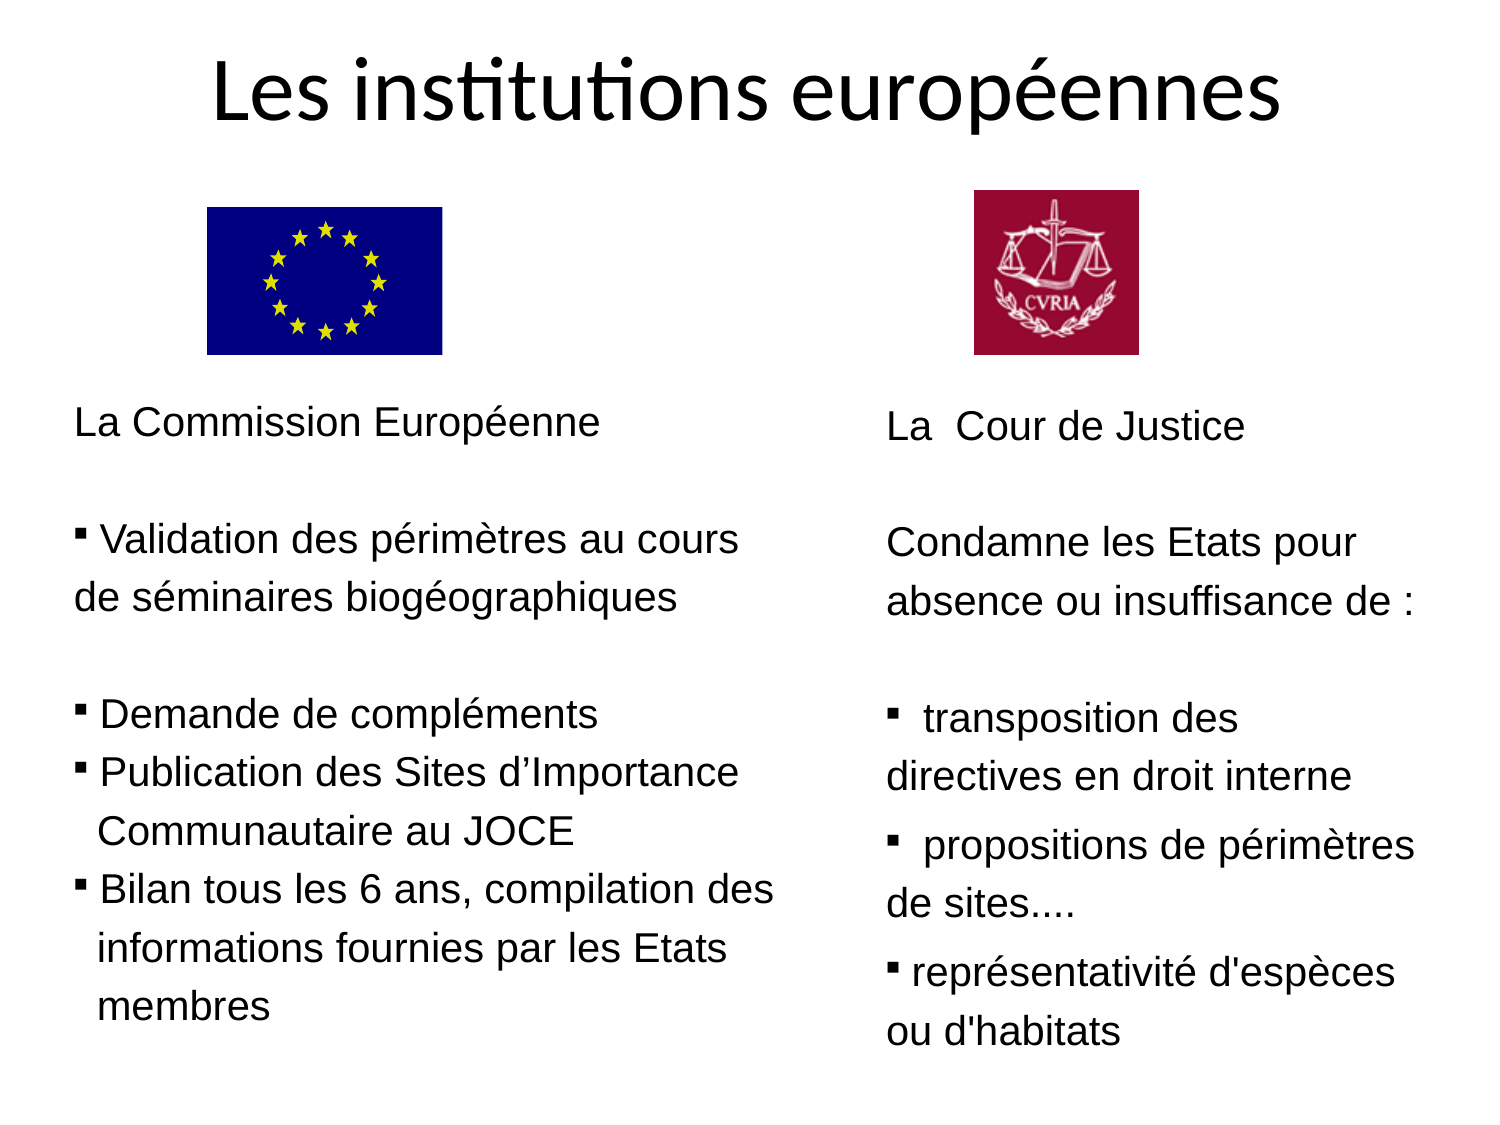

# Les institutions européennes
La Commission Européenne
 Validation des périmètres au cours de séminaires biogéographiques
 Demande de compléments
 Publication des Sites d’Importance
 Communautaire au JOCE
 Bilan tous les 6 ans, compilation des informations fournies par les Etats
 membres
La Cour de Justice
Condamne les Etats pour absence ou insuffisance de :
 transposition des directives en droit interne
 propositions de périmètres de sites....
 représentativité d'espèces ou d'habitats